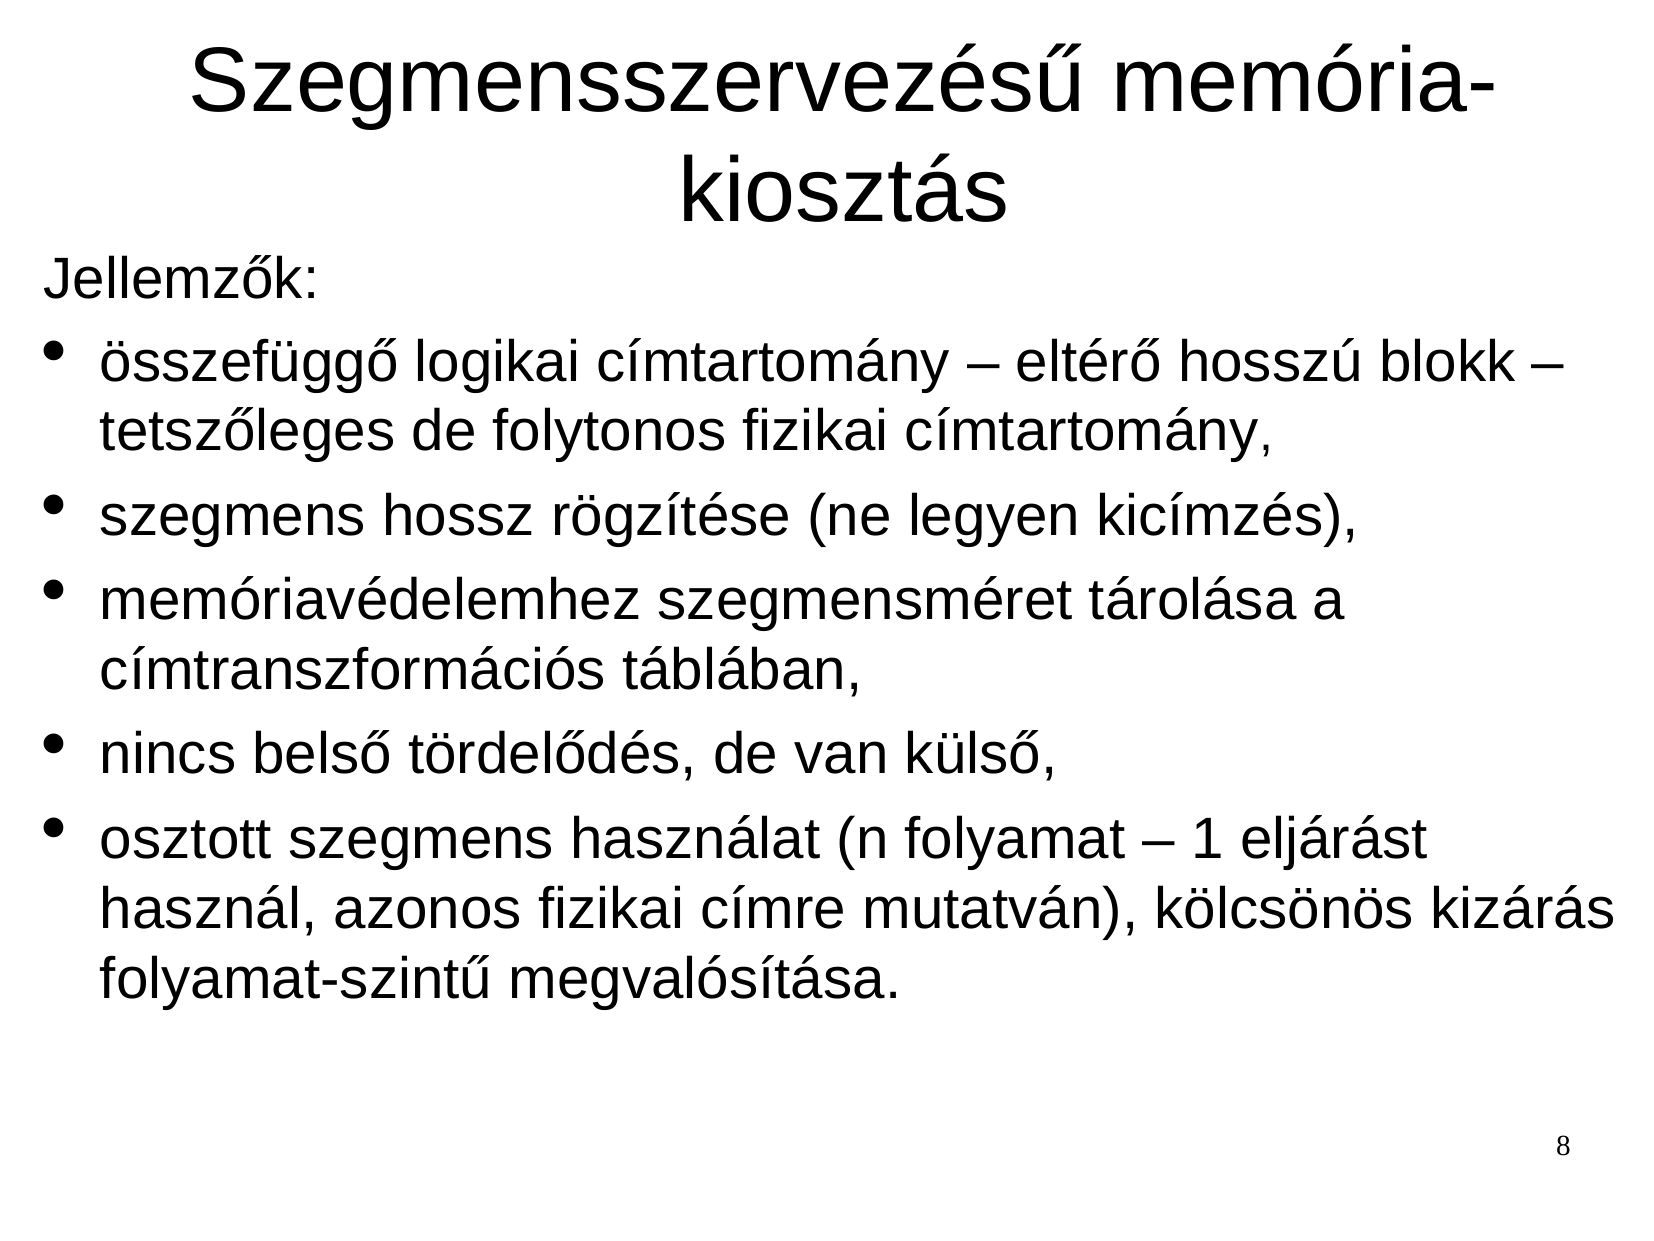

# Szegmensszervezésű memória-kiosztás
Jellemzők:
összefüggő logikai címtartomány – eltérő hosszú blokk – tetszőleges de folytonos fizikai címtartomány,
szegmens hossz rögzítése (ne legyen kicímzés),
memóriavédelemhez szegmensméret tárolása a címtranszformációs táblában,
nincs belső tördelődés, de van külső,
osztott szegmens használat (n folyamat – 1 eljárást használ, azonos fizikai címre mutatván), kölcsönös kizárás folyamat-szintű megvalósítása.
8